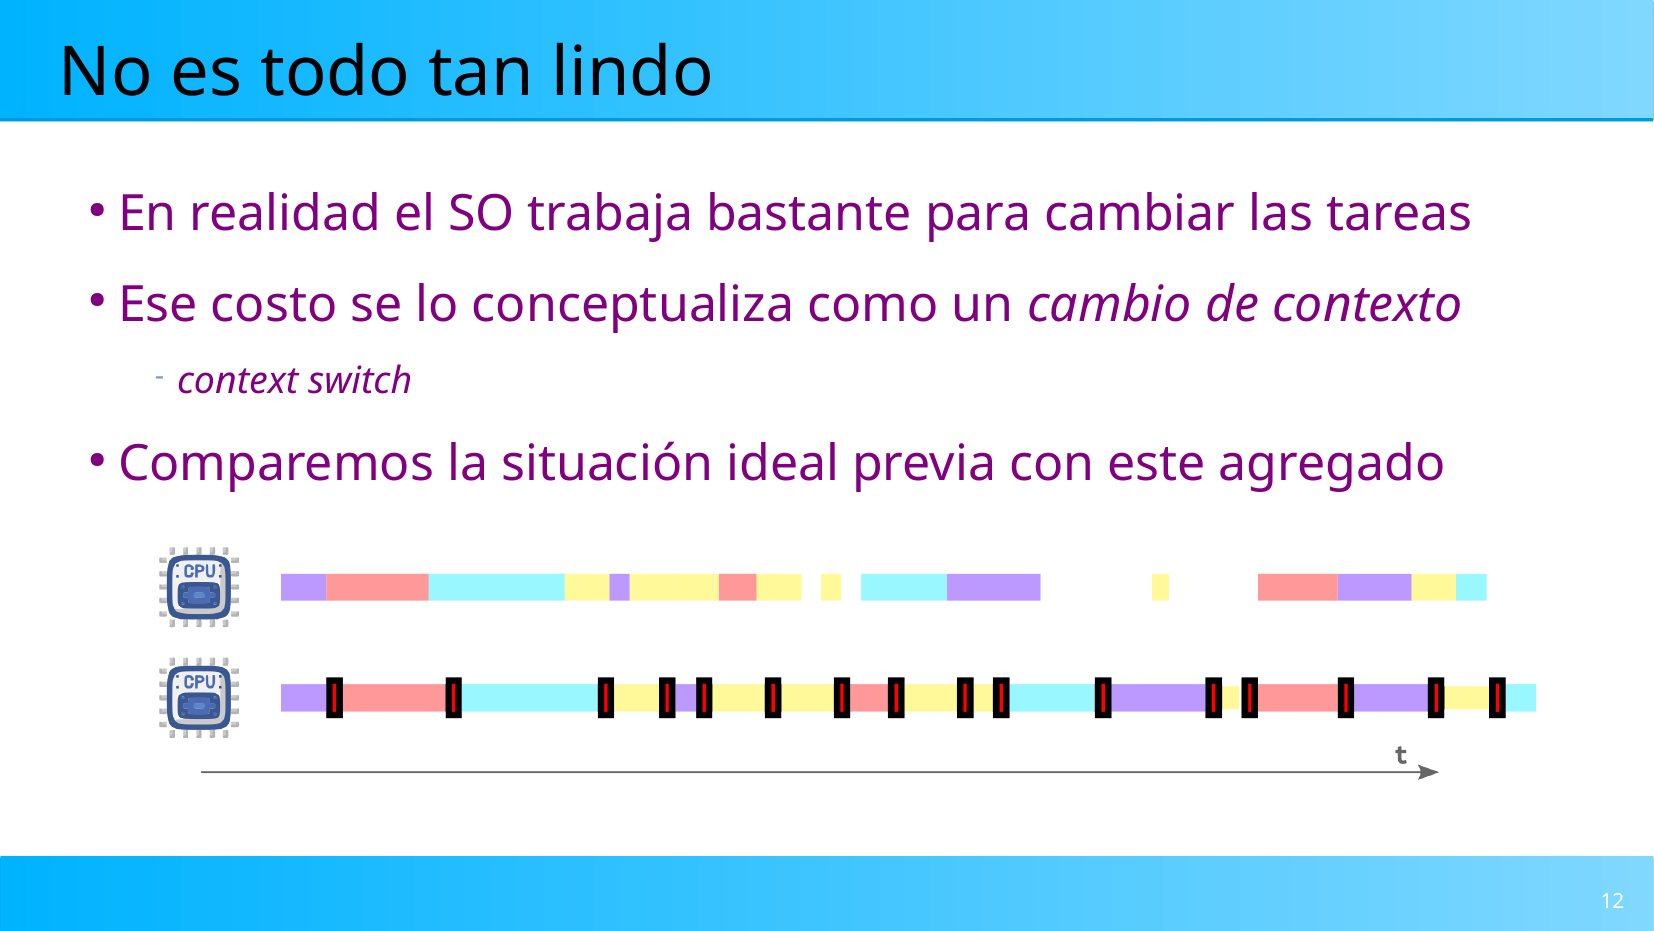

# No es todo tan lindo
En realidad el SO trabaja bastante para cambiar las tareas
Ese costo se lo conceptualiza como un cambio de contexto
context switch
Comparemos la situación ideal previa con este agregado
12